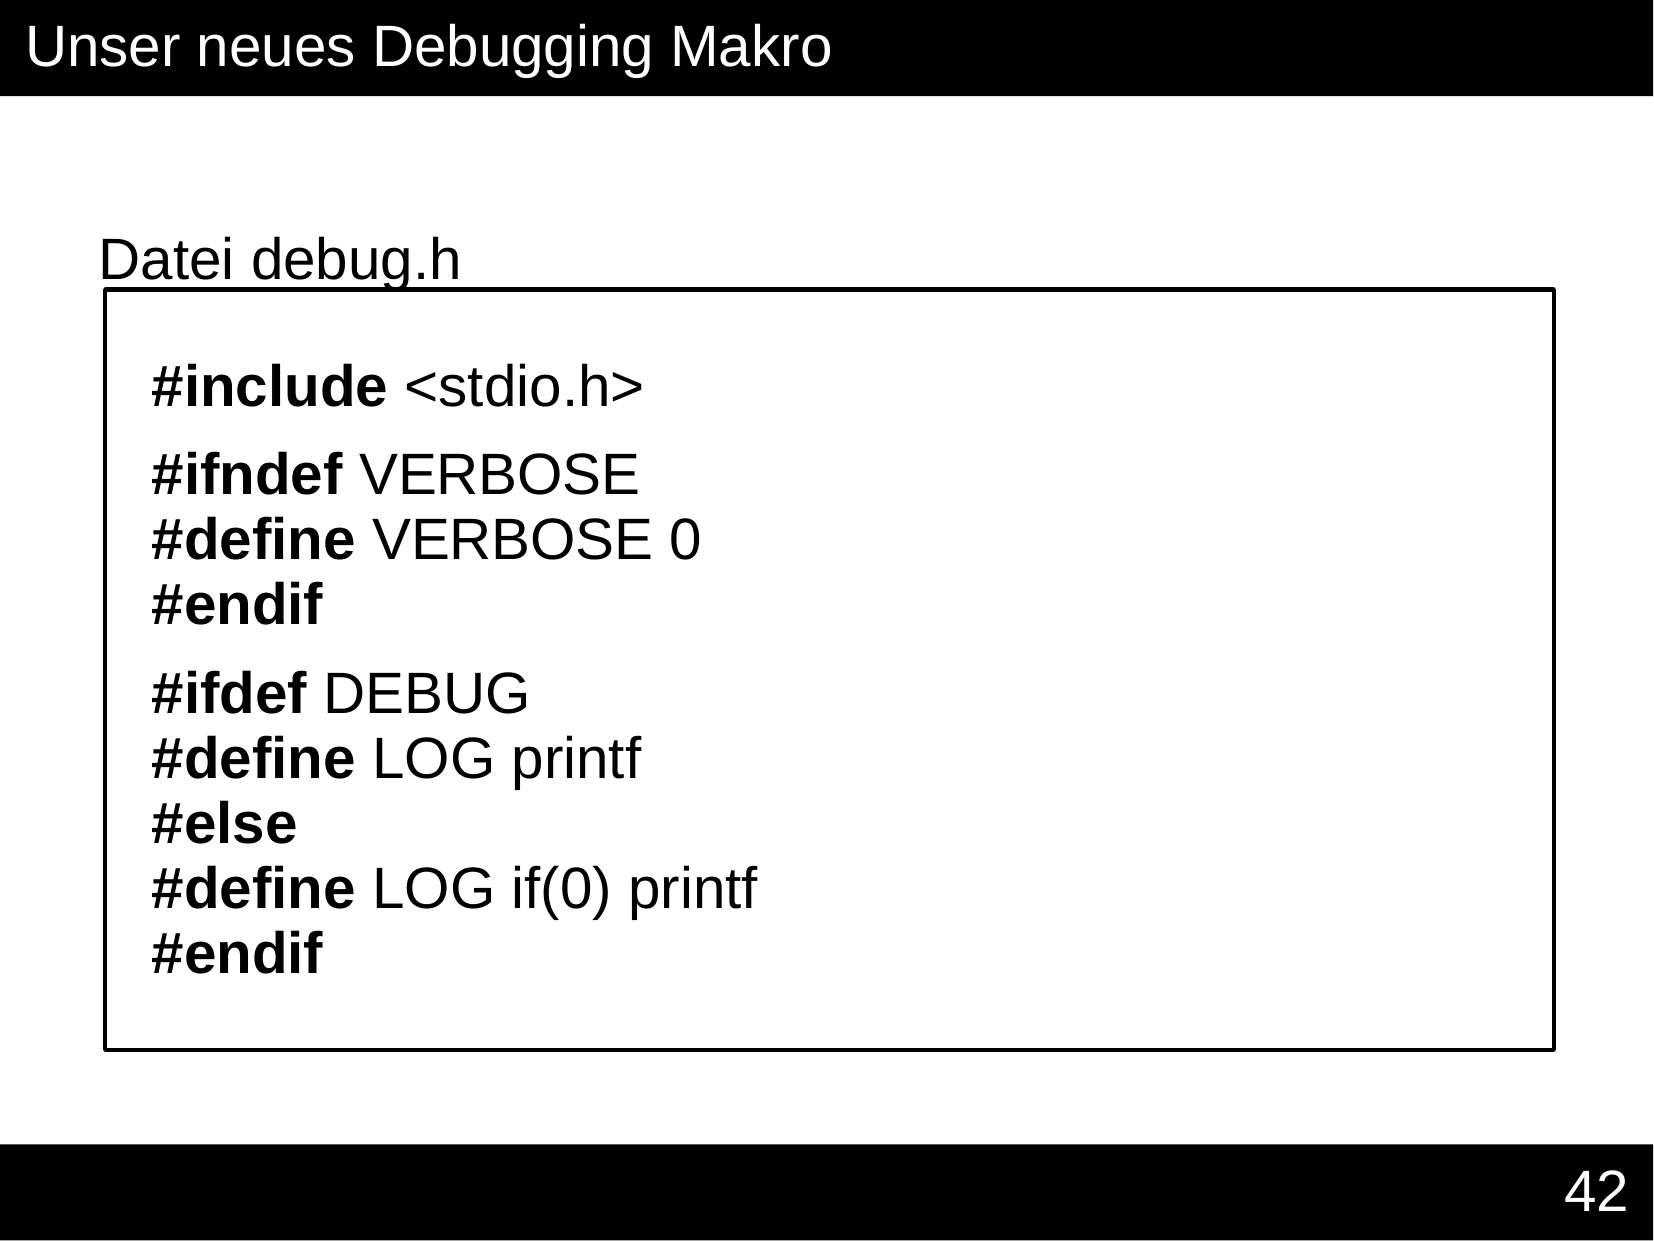

Unser neues Debugging Makro
Datei debug.h
#include <stdio.h>
#ifndef VERBOSE
#define VERBOSE 0
#endif
#ifdef DEBUG
#define LOG printf
#else
#define LOG if(0) printf
#endif
42